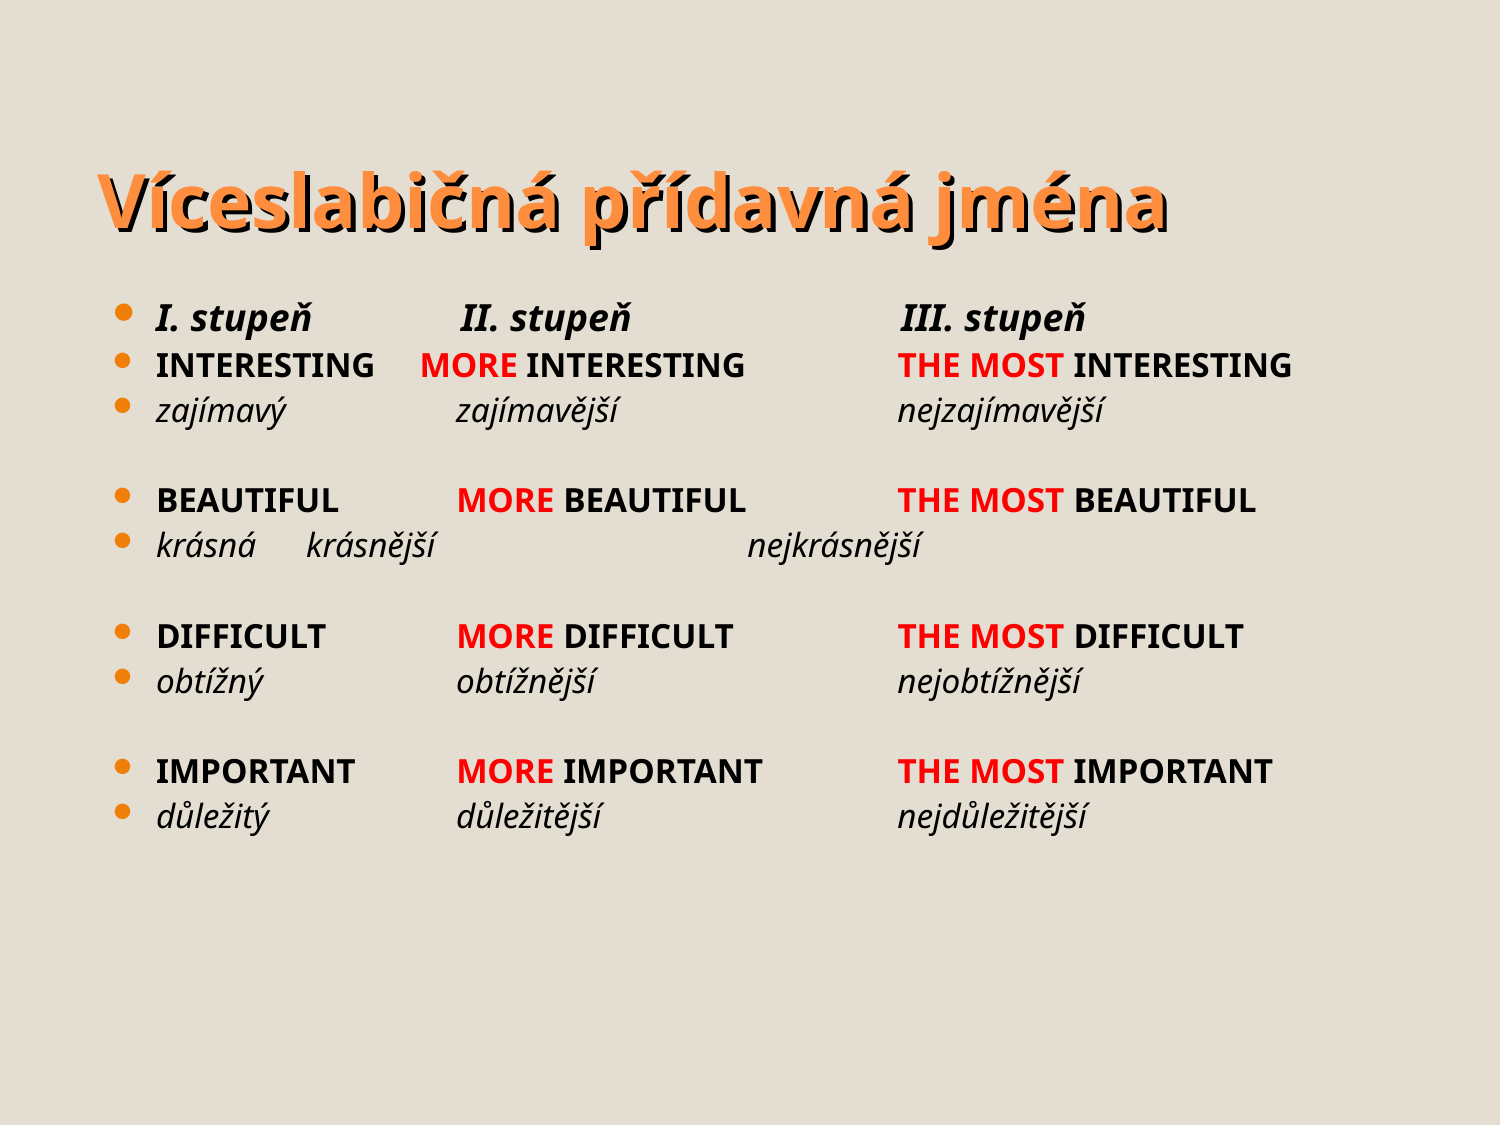

# Víceslabičná přídavná jména
I. stupeň	 II. stupeň		 III. stupeň
INTERESTING MORE INTERESTING	 THE MOST INTERESTING
zajímavý	 zajímavější		 nejzajímavější
BEAUTIFUL	 MORE BEAUTIFUL	 THE MOST BEAUTIFUL
krásná	 krásnější		 nejkrásnější
DIFFICULT	 MORE DIFFICULT	 THE MOST DIFFICULT
obtížný	 obtížnější		 nejobtížnější
IMPORTANT	 MORE IMPORTANT	 THE MOST IMPORTANT
důležitý	 důležitější		 nejdůležitější